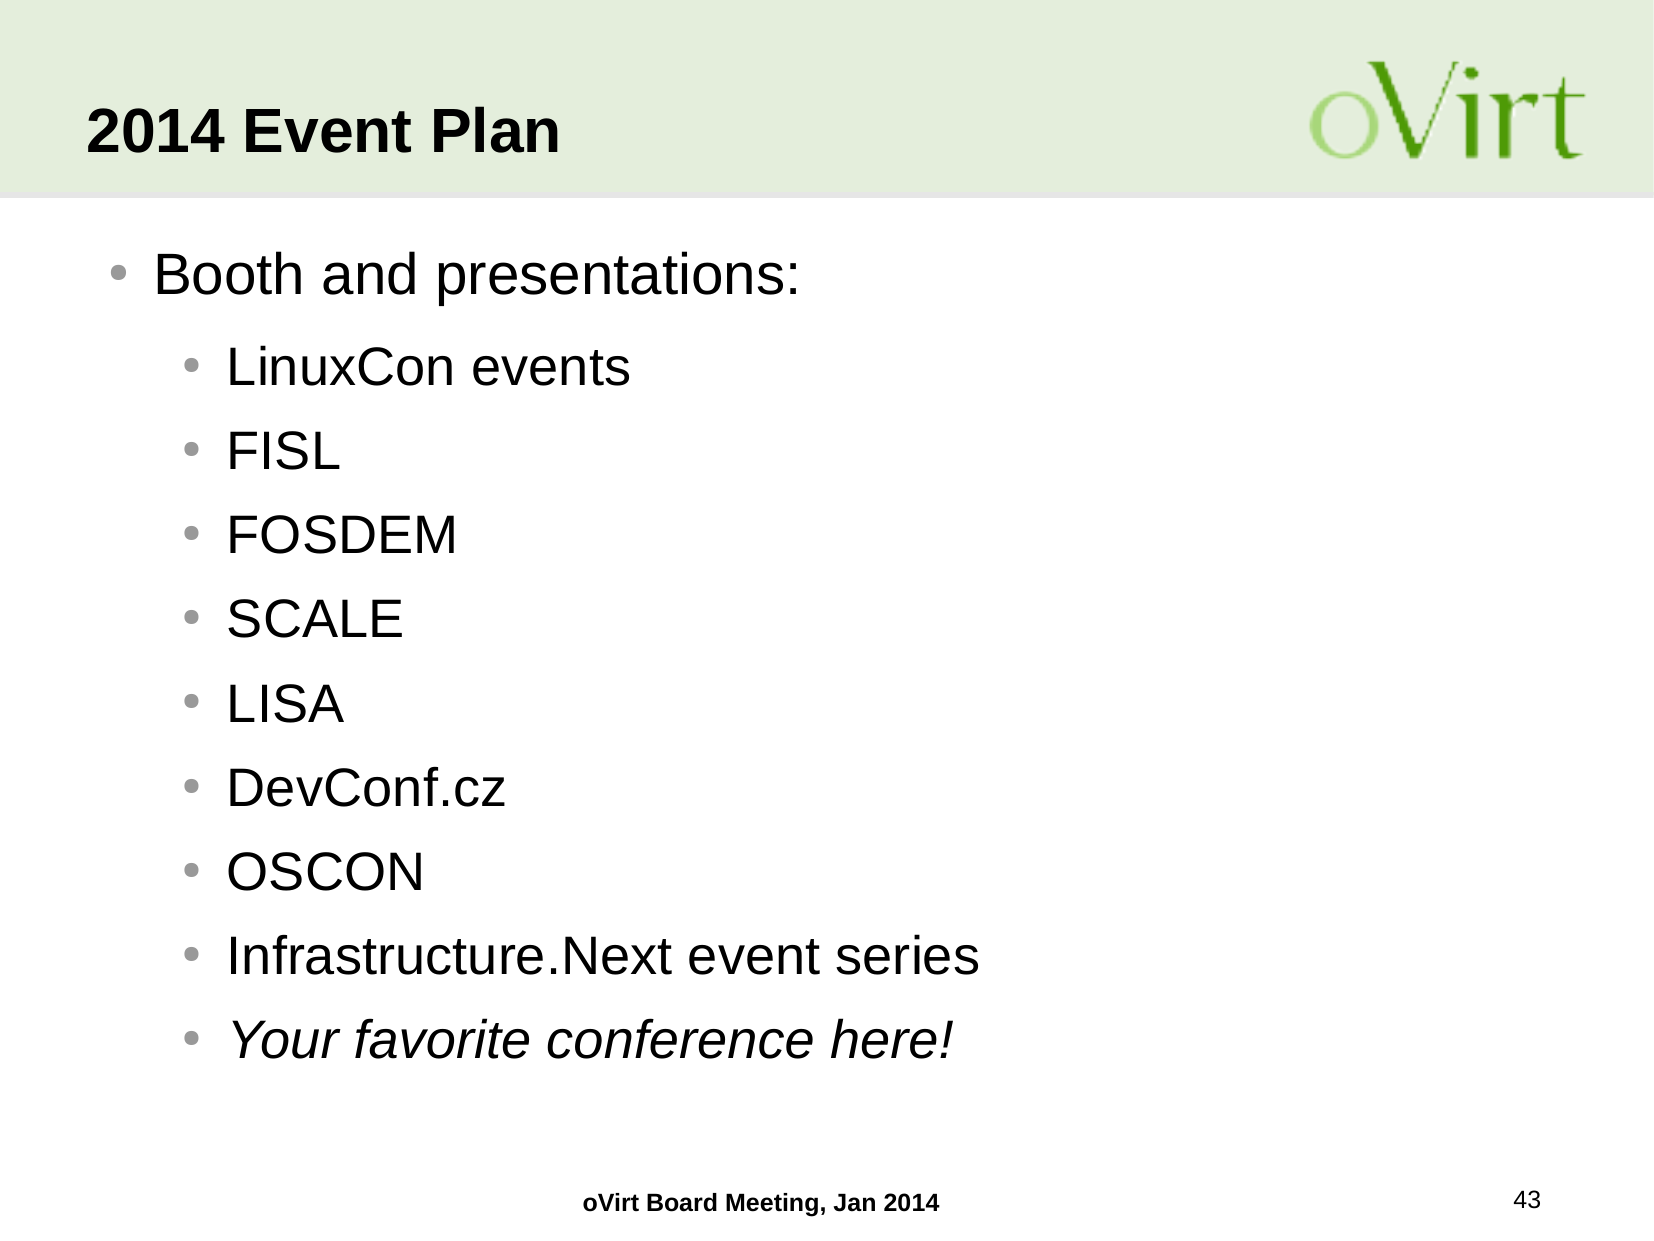

# 2014 Event Plan
Booth and presentations:
LinuxCon events
FISL
FOSDEM
SCALE
LISA
DevConf.cz
OSCON
Infrastructure.Next event series
Your favorite conference here!